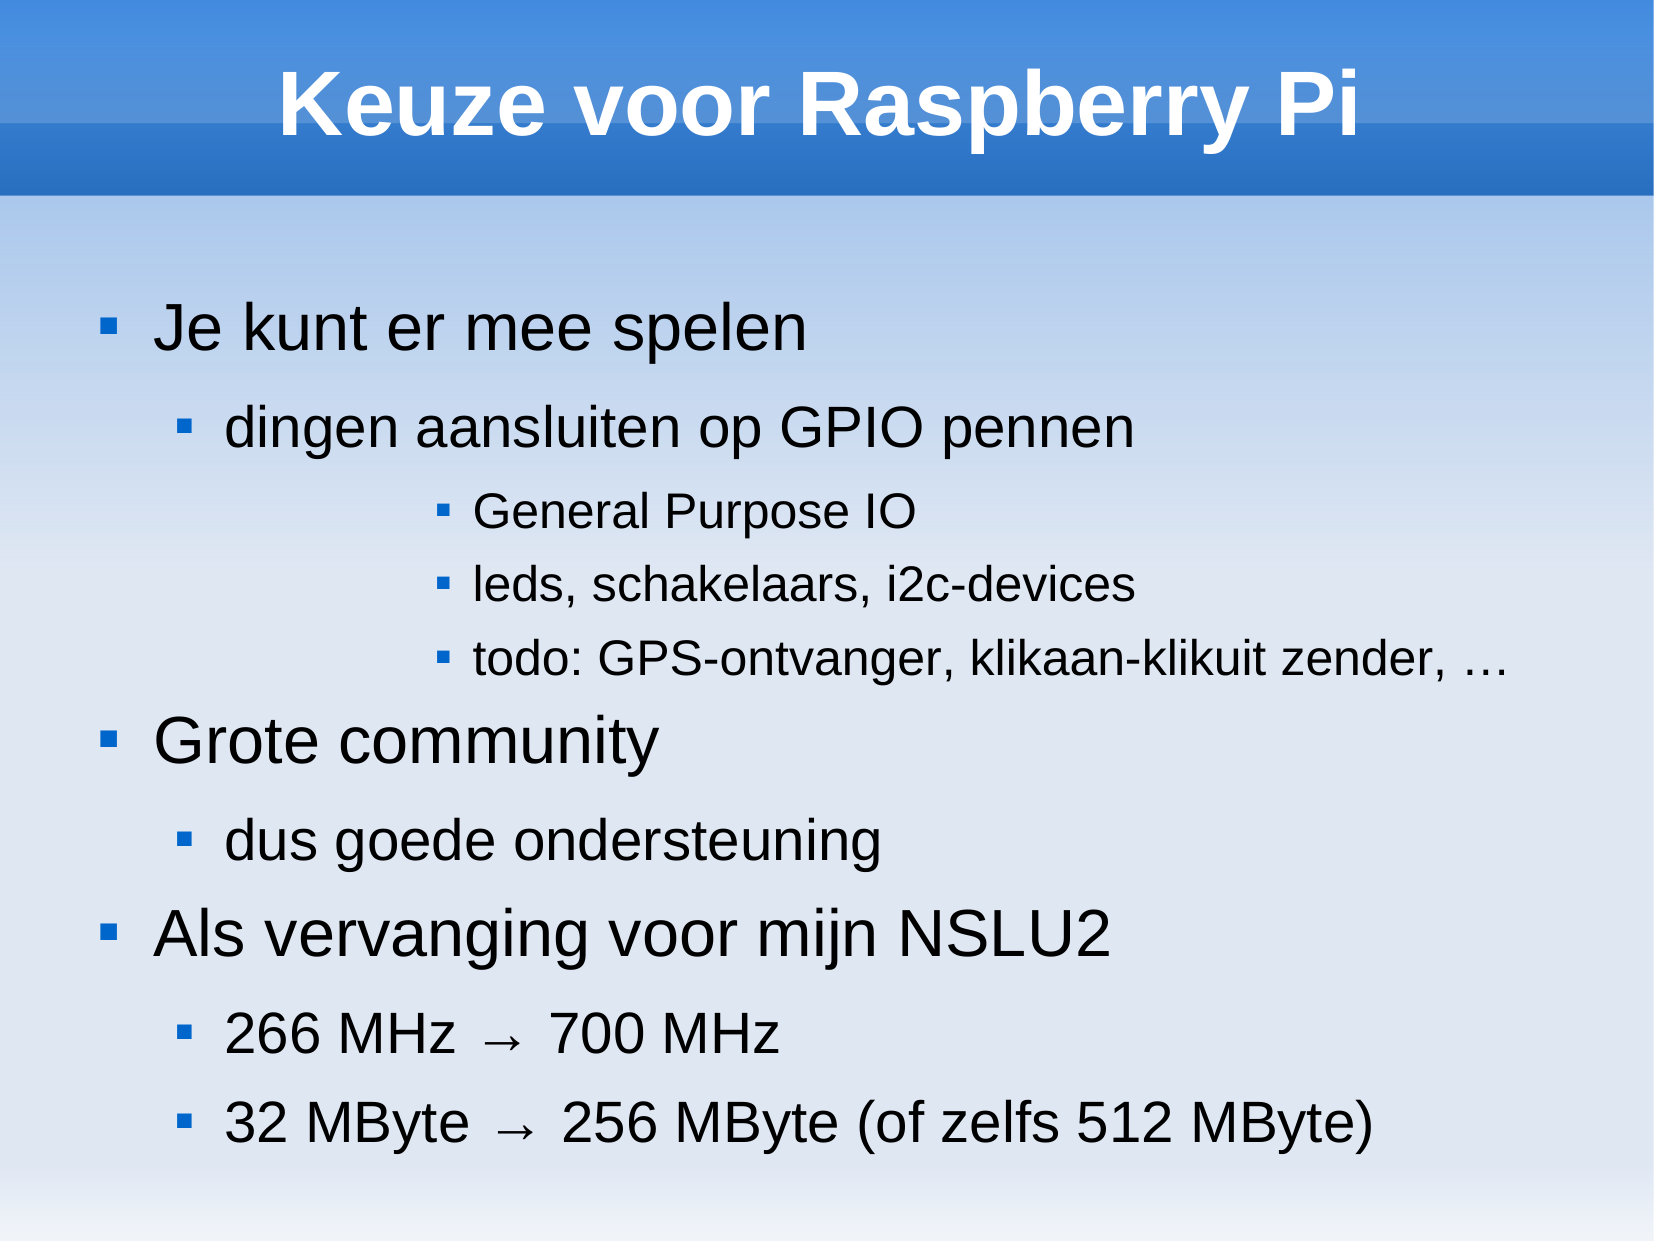

# Keuze voor Raspberry Pi
Je kunt er mee spelen
dingen aansluiten op GPIO pennen
General Purpose IO
leds, schakelaars, i2c-devices
todo: GPS-ontvanger, klikaan-klikuit zender, …
Grote community
dus goede ondersteuning
Als vervanging voor mijn NSLU2
266 MHz → 700 MHz
32 MByte → 256 MByte (of zelfs 512 MByte)